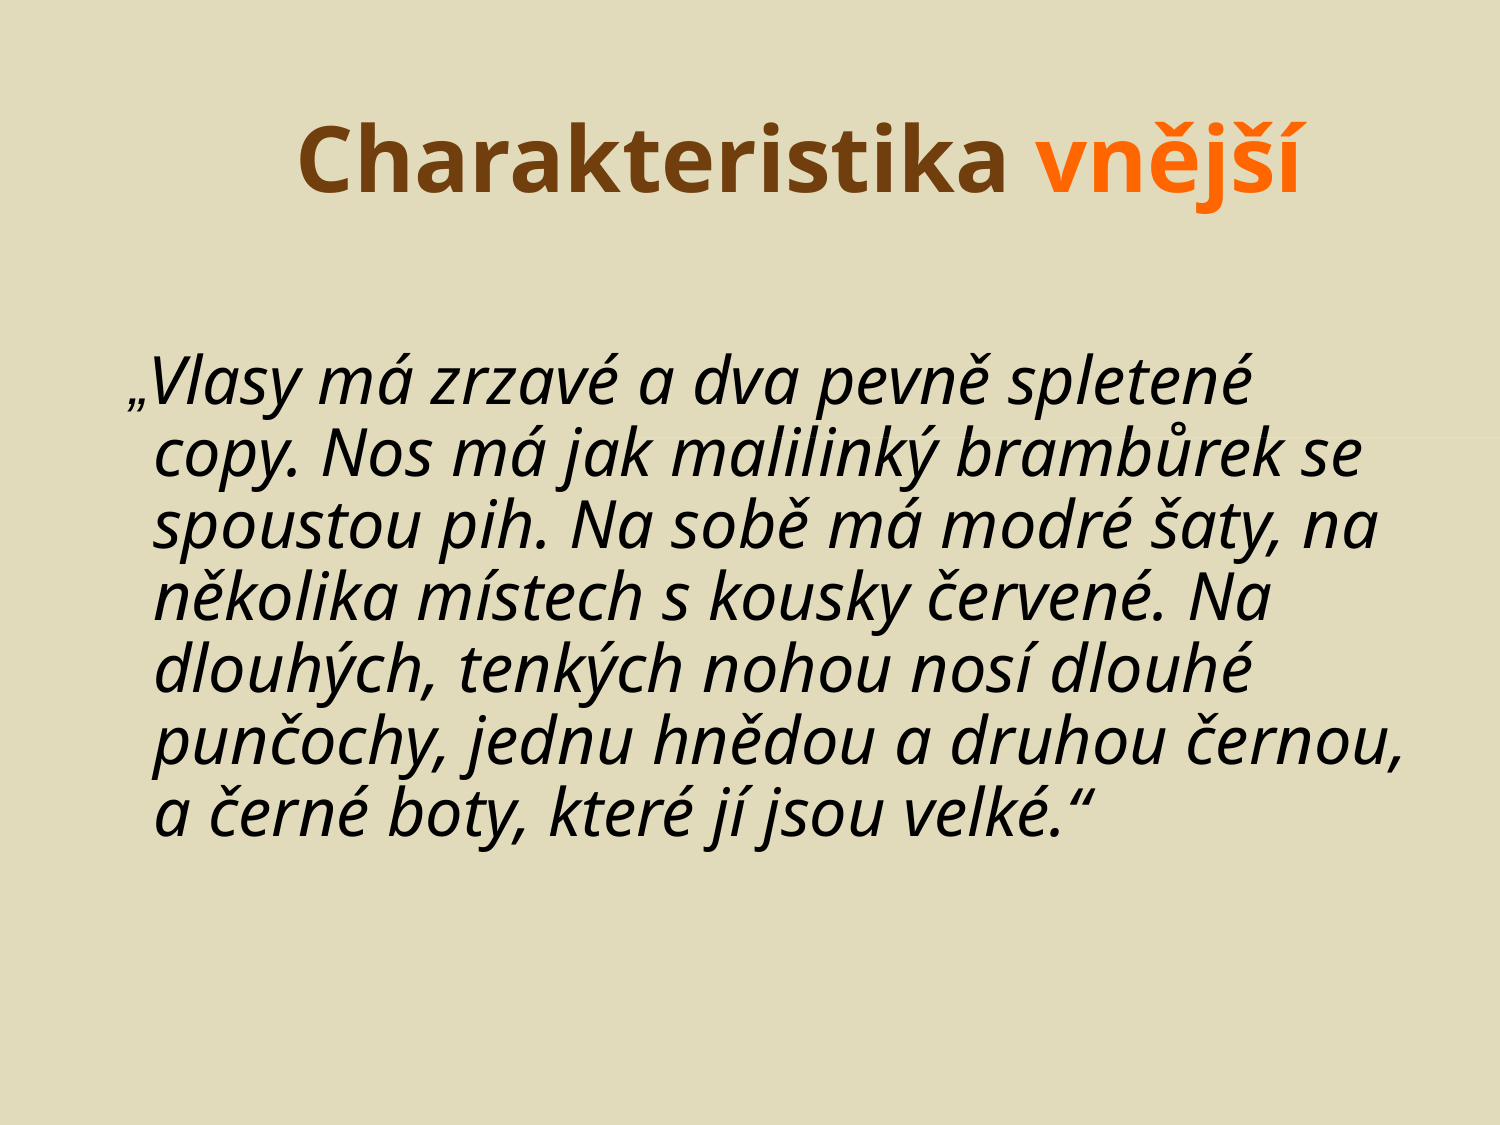

# Charakteristika vnější
 „Vlasy má zrzavé a dva pevně spletené copy. Nos má jak malilinký brambůrek se spoustou pih. Na sobě má modré šaty, na několika místech s kousky červené. Na dlouhých, tenkých nohou nosí dlouhé punčochy, jednu hnědou a druhou černou, a černé boty, které jí jsou velké.“